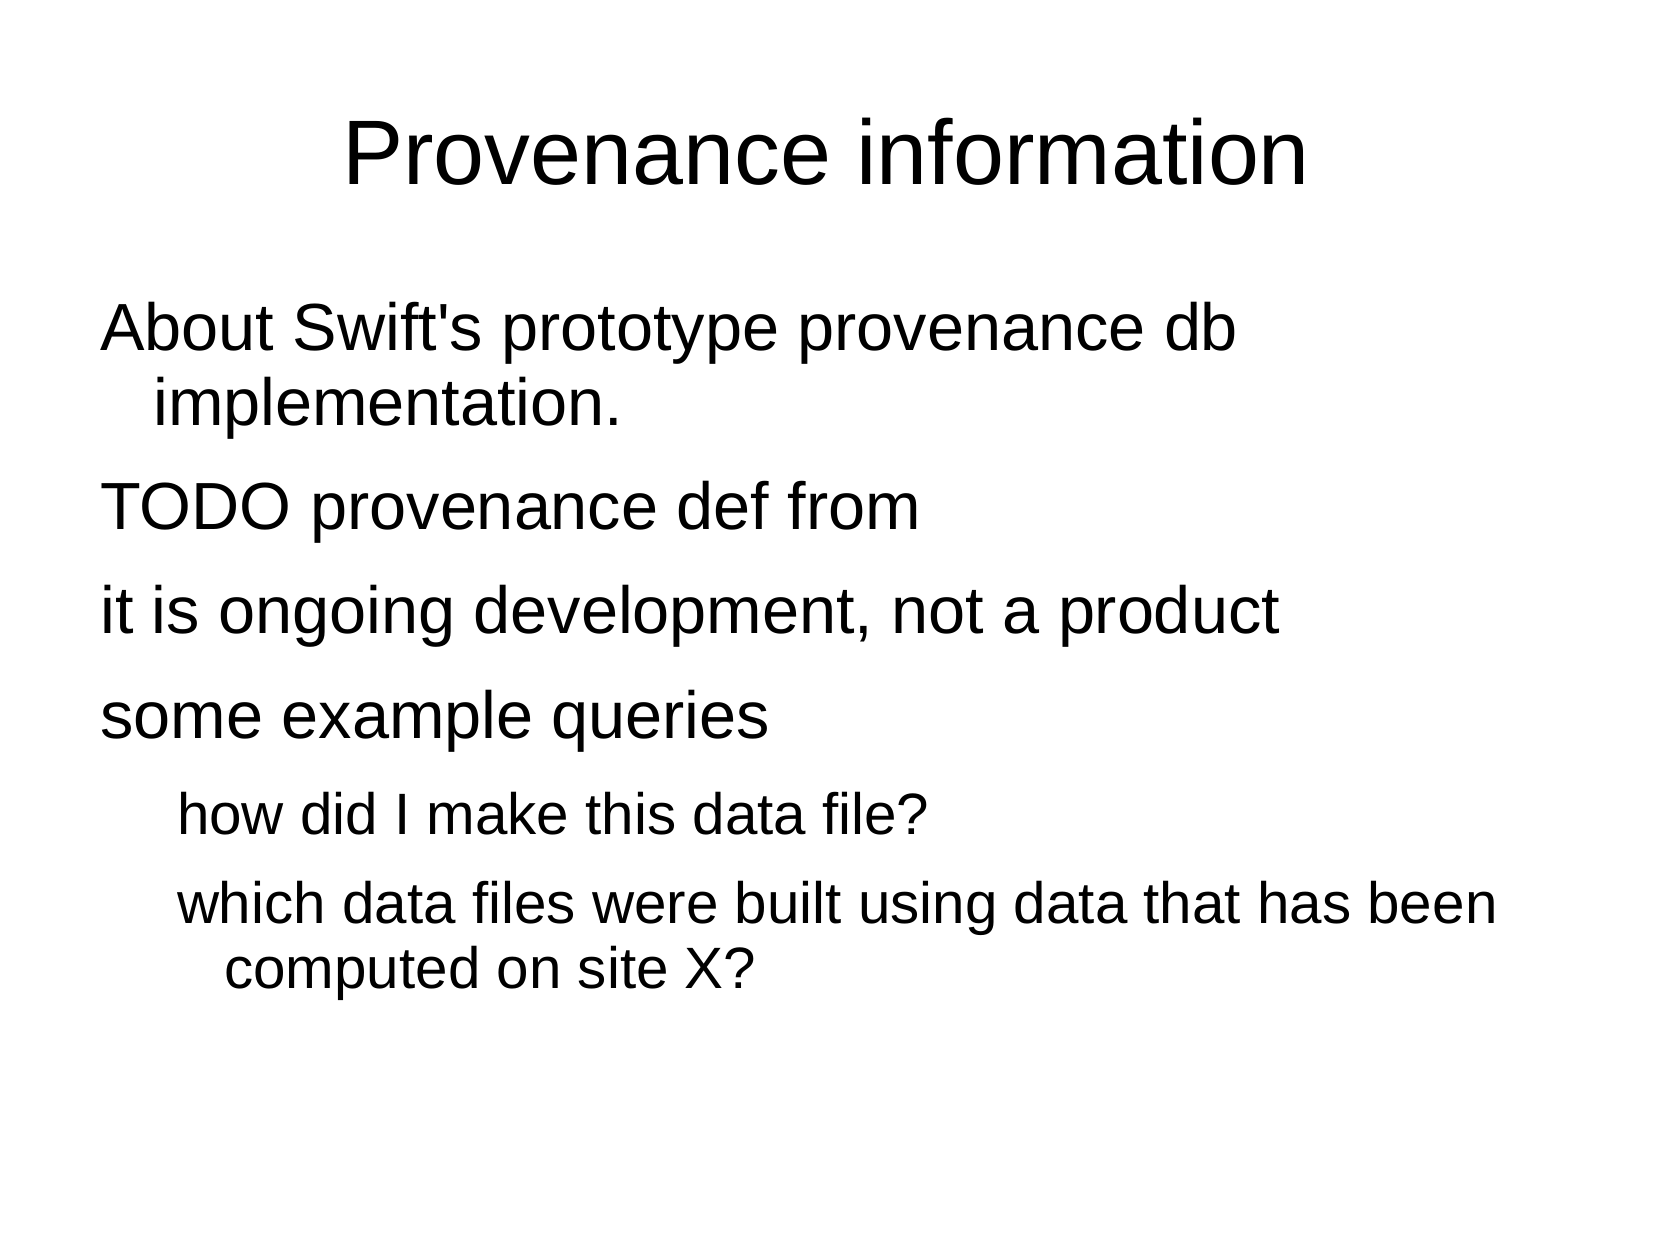

# Provenance information
About Swift's prototype provenance db implementation.
TODO provenance def from
it is ongoing development, not a product
some example queries
how did I make this data file?
which data files were built using data that has been computed on site X?